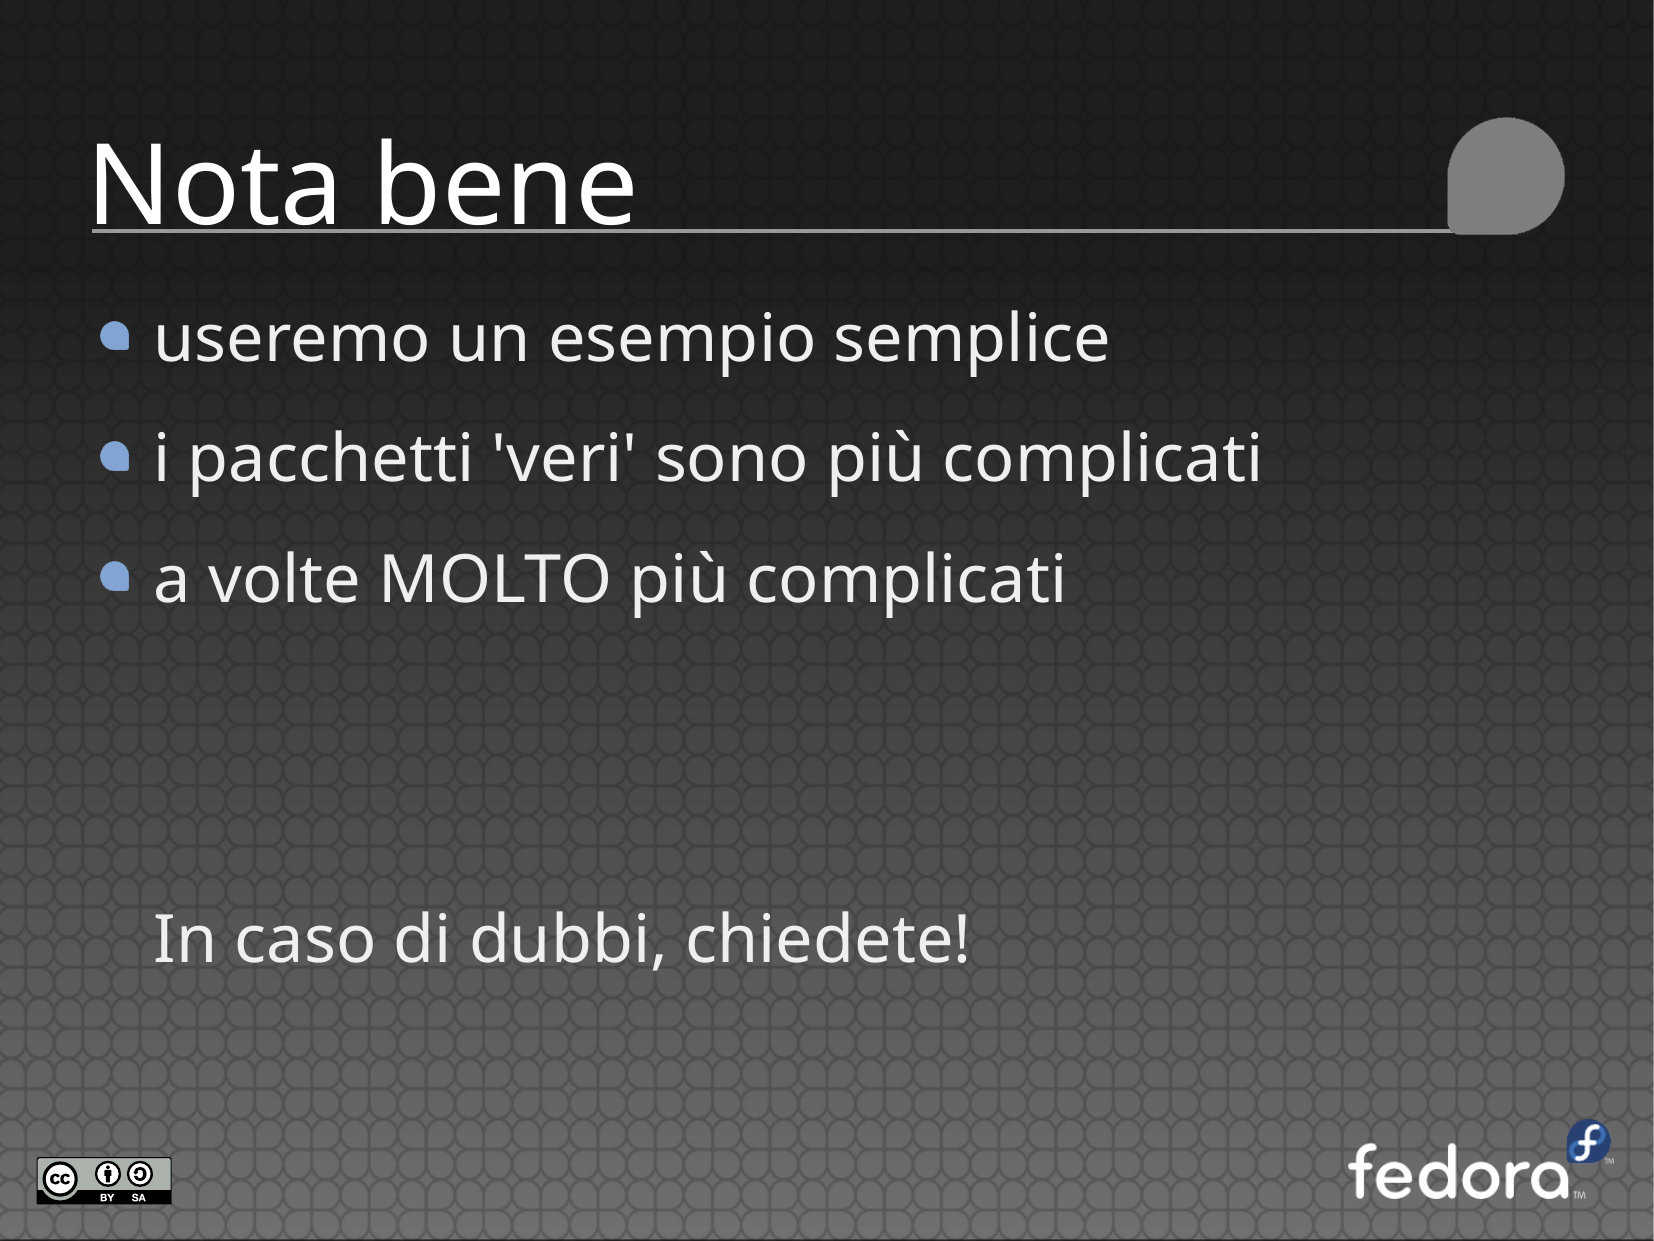

# Nota bene
useremo un esempio semplice
i pacchetti 'veri' sono più complicati
a volte MOLTO più complicati
In caso di dubbi, chiedete!